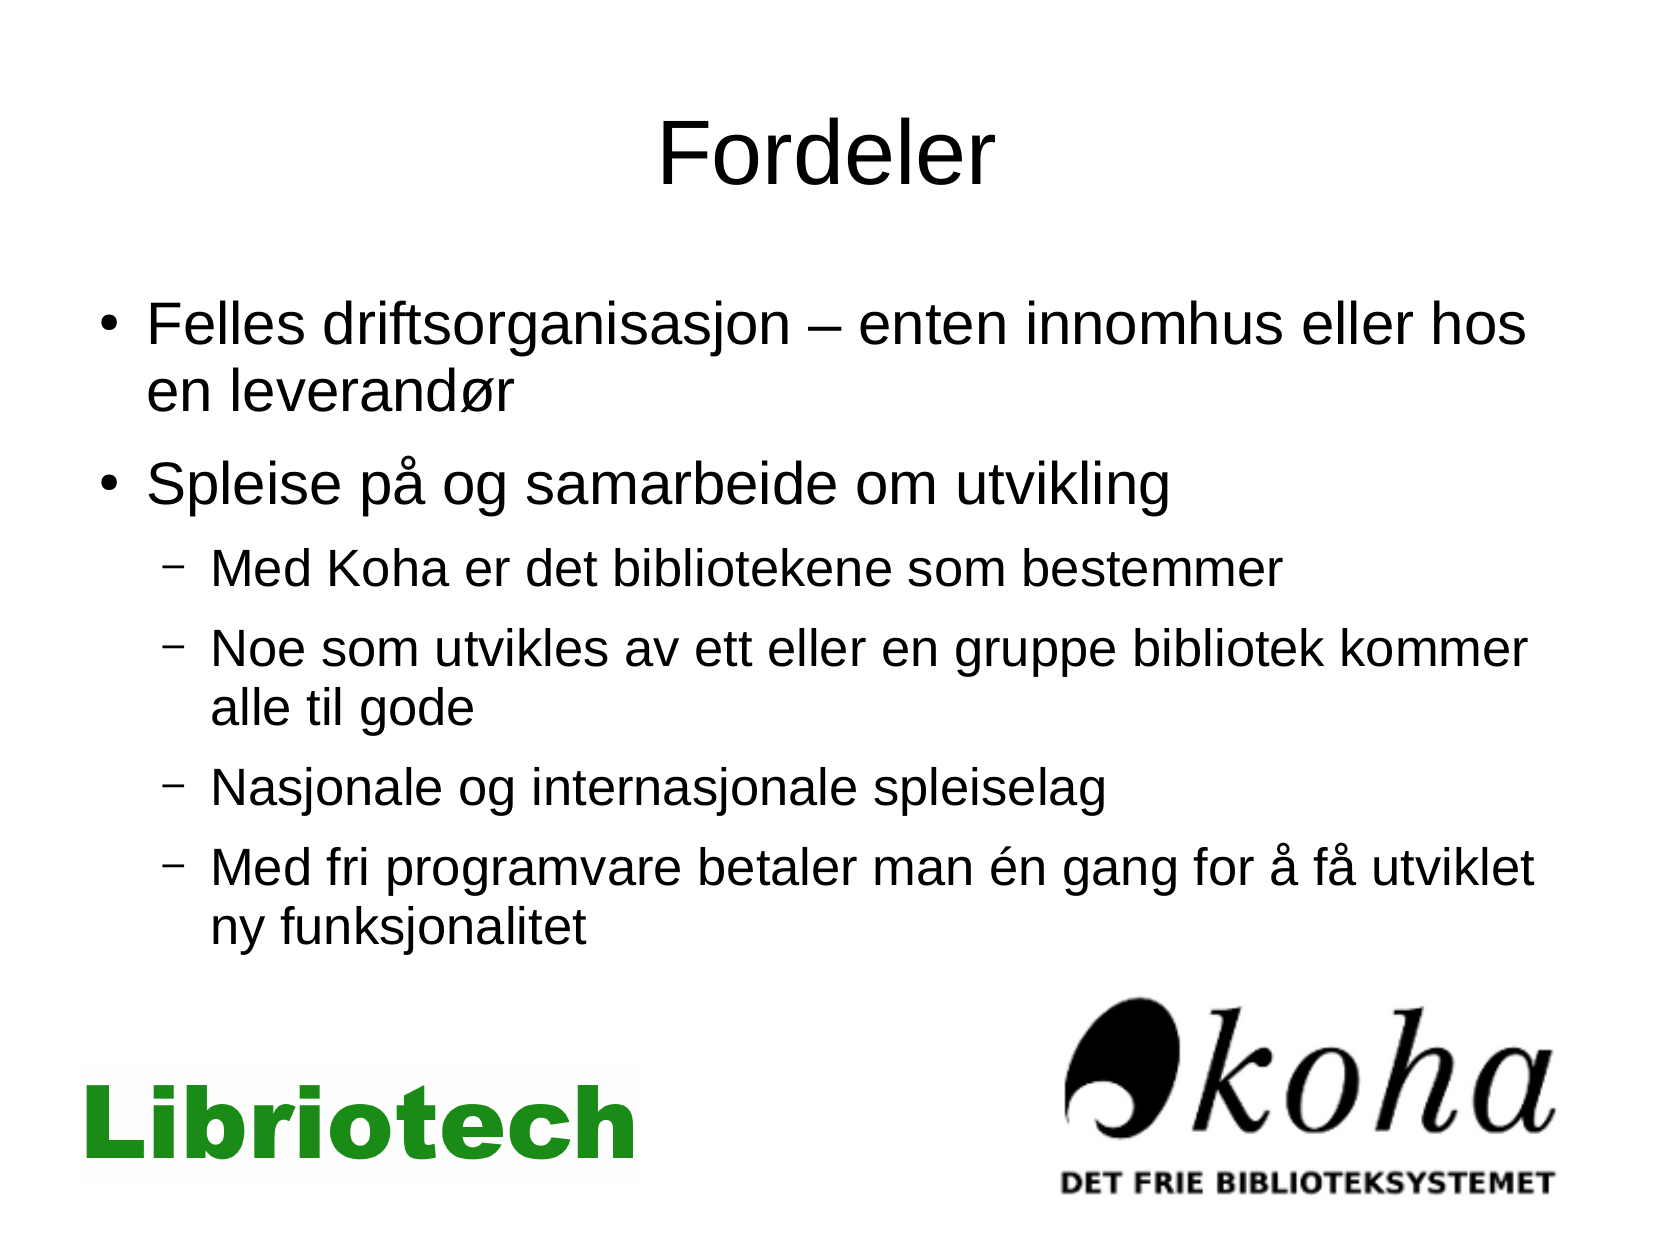

# Fordeler
Felles driftsorganisasjon – enten innomhus eller hos en leverandør
Spleise på og samarbeide om utvikling
Med Koha er det bibliotekene som bestemmer
Noe som utvikles av ett eller en gruppe bibliotek kommer alle til gode
Nasjonale og internasjonale spleiselag
Med fri programvare betaler man én gang for å få utviklet ny funksjonalitet